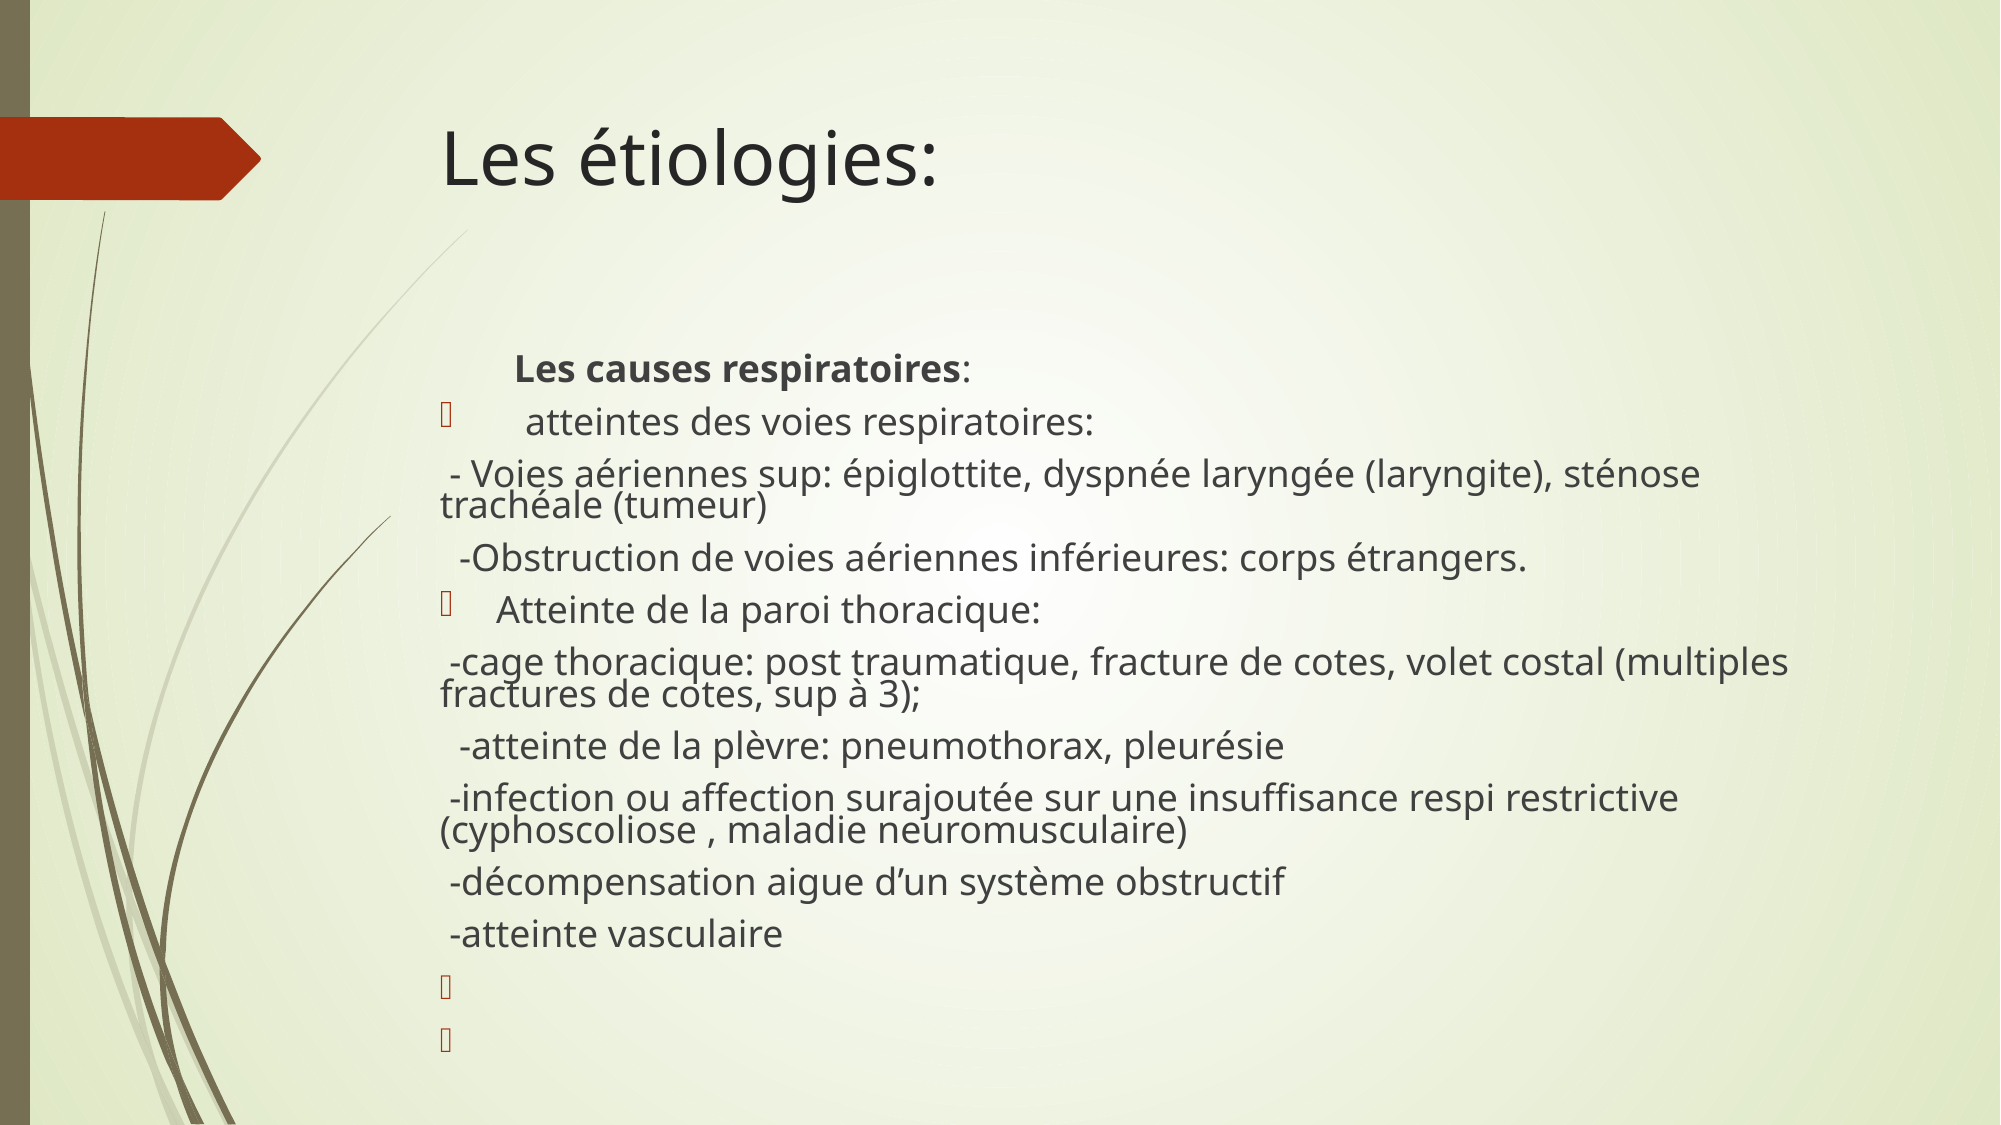

# Les étiologies:
 Les causes respiratoires:
 atteintes des voies respiratoires:
 - Voies aériennes sup: épiglottite, dyspnée laryngée (laryngite), sténose trachéale (tumeur)
 -Obstruction de voies aériennes inférieures: corps étrangers.
Atteinte de la paroi thoracique:
 -cage thoracique: post traumatique, fracture de cotes, volet costal (multiples fractures de cotes, sup à 3);
 -atteinte de la plèvre: pneumothorax, pleurésie
 -infection ou affection surajoutée sur une insuffisance respi restrictive (cyphoscoliose , maladie neuromusculaire)
 -décompensation aigue d’un système obstructif
 -atteinte vasculaire